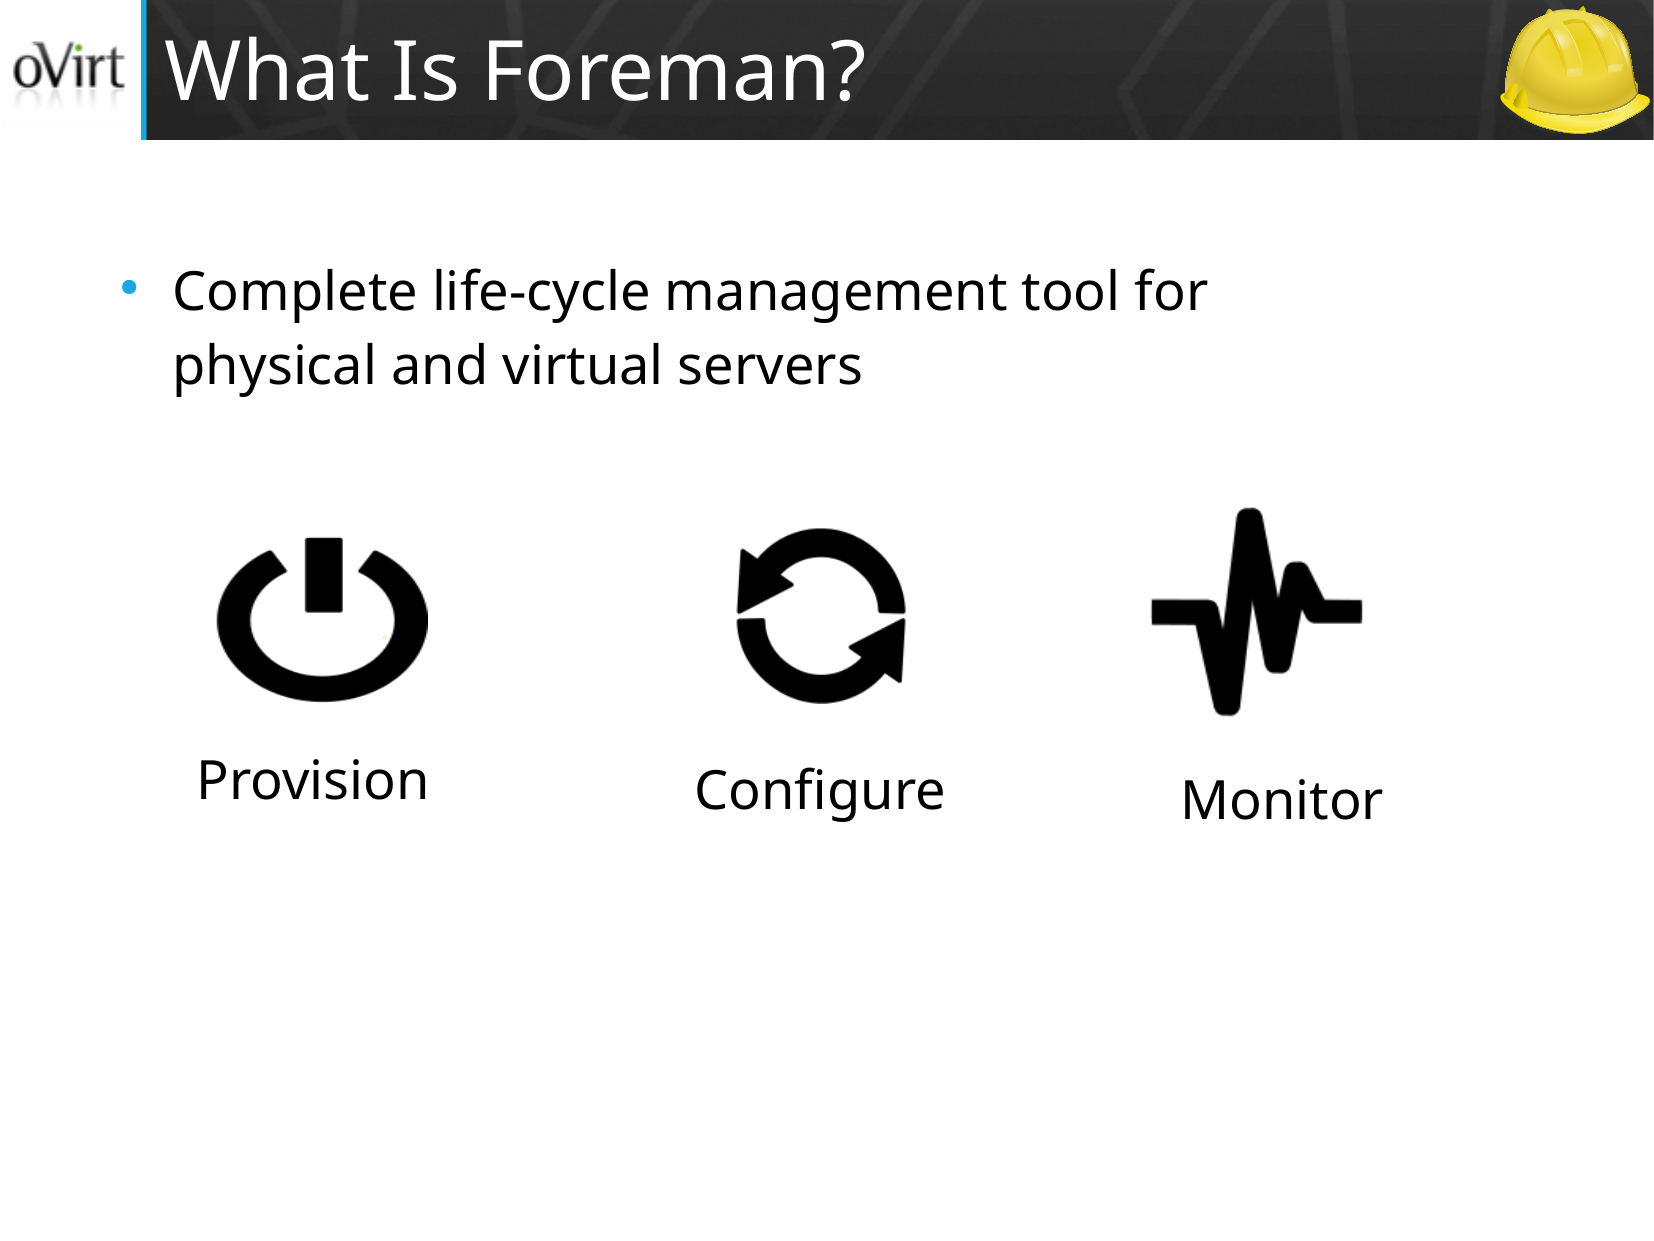

# What Is Foreman?
Complete life-cycle management tool for
physical and virtual servers
Provision
Configure
Monitor